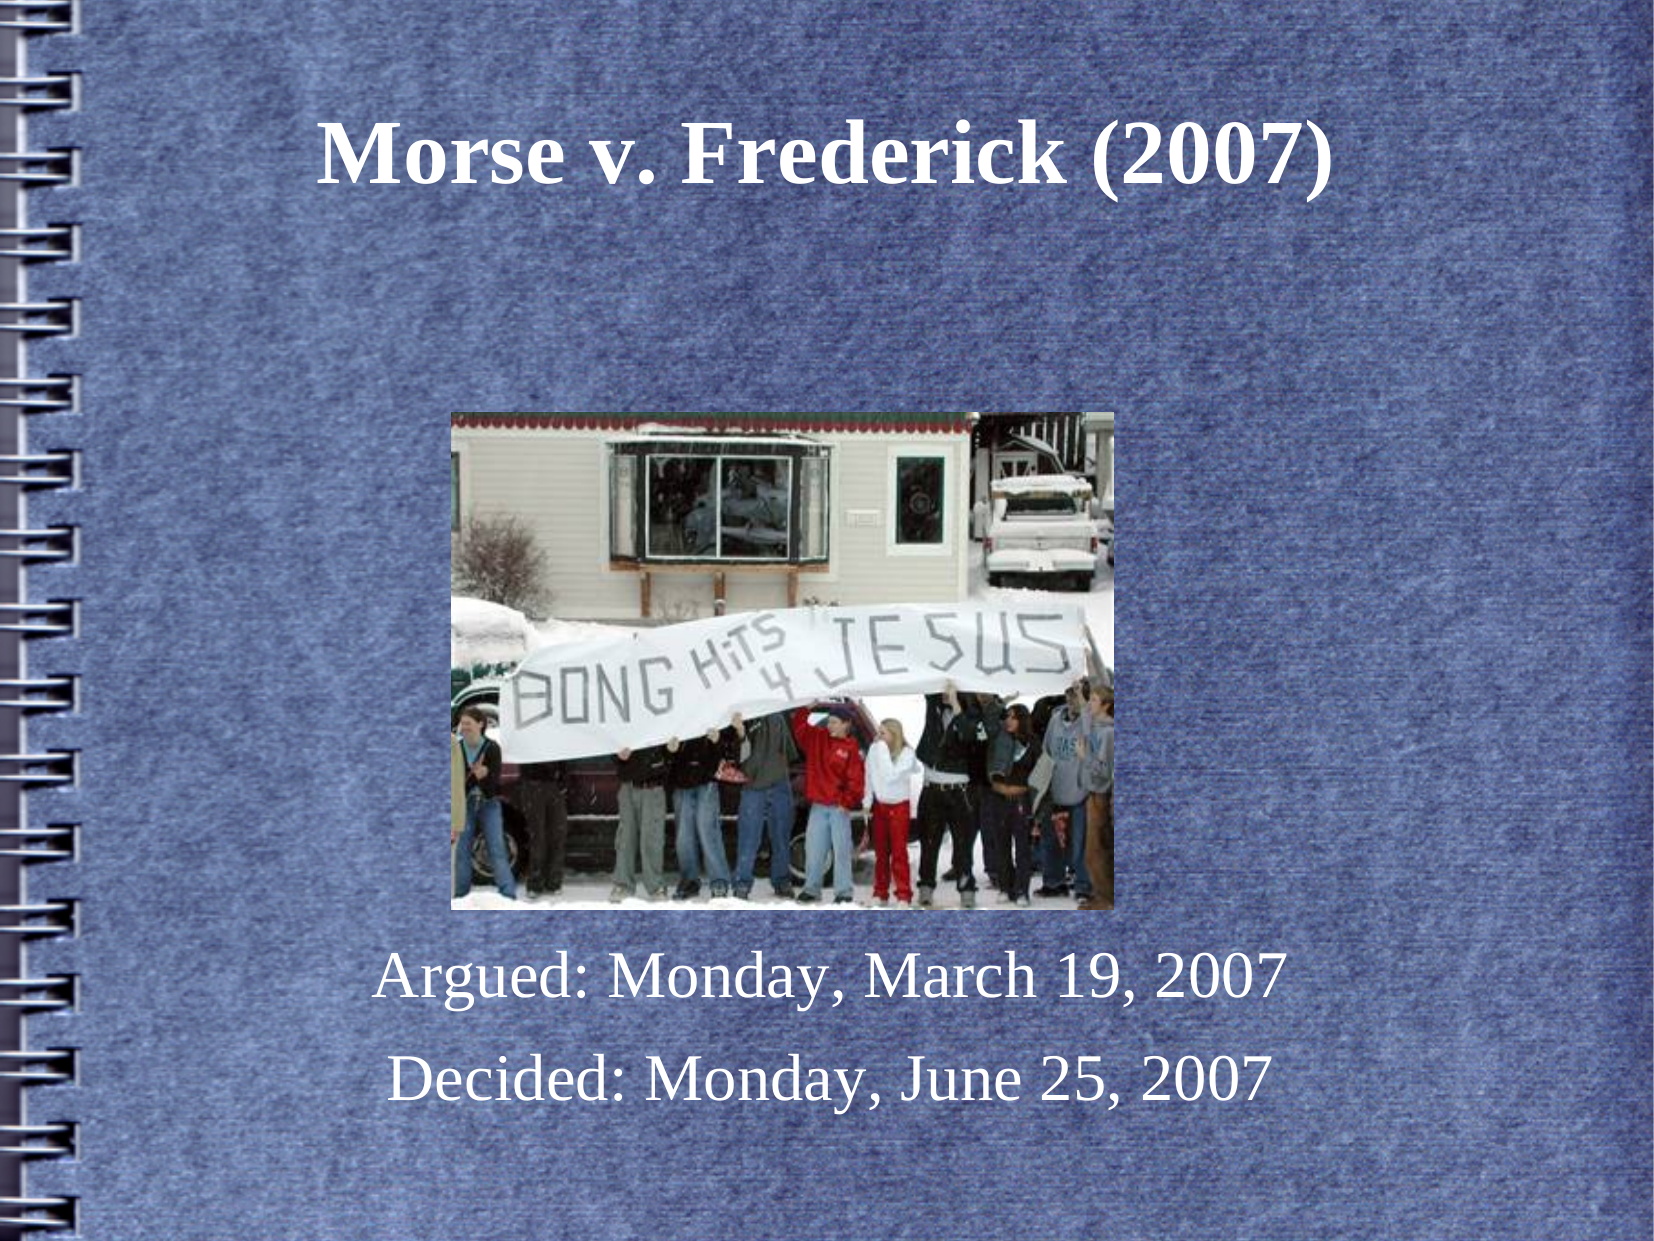

# Morse v. Frederick (2007)
Argued: Monday, March 19, 2007
Decided: Monday, June 25, 2007